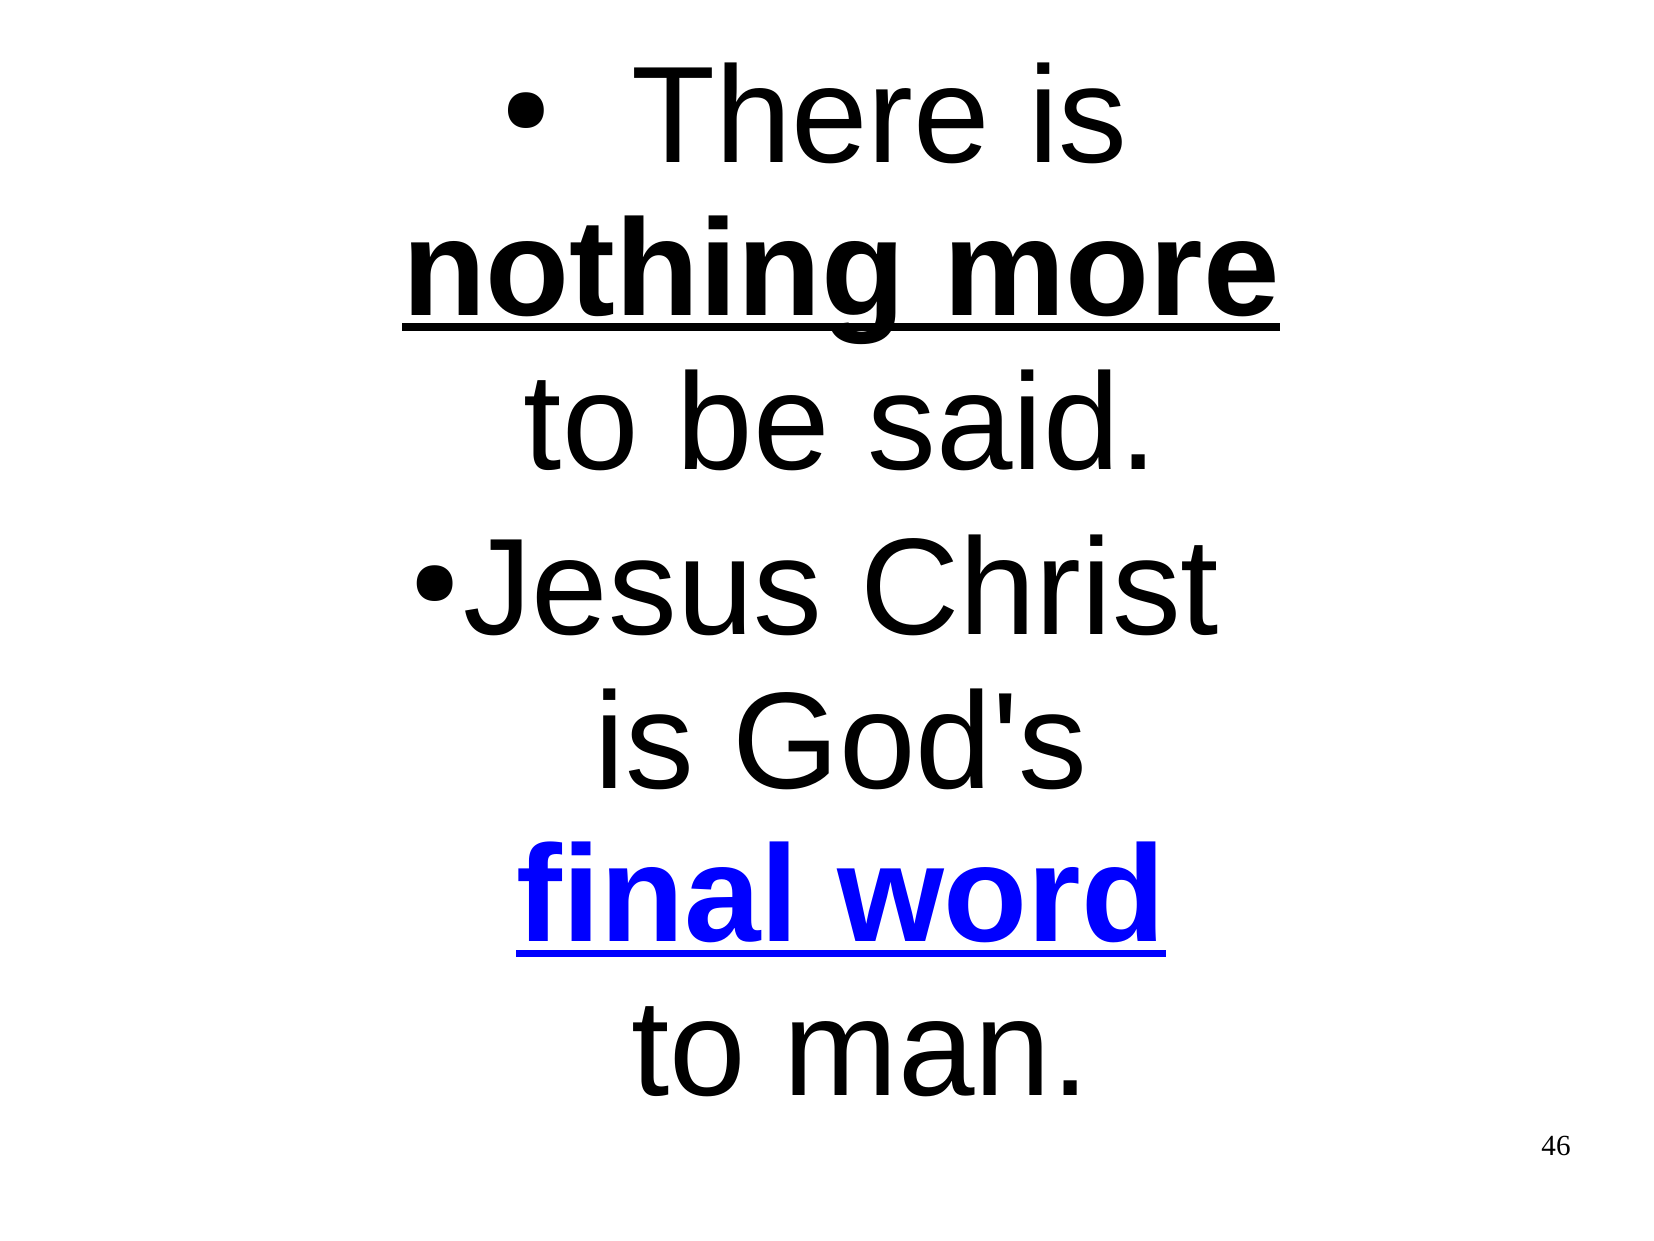

# There is nothing more to be said.
Jesus Christ
is God's
final word
to man.
46